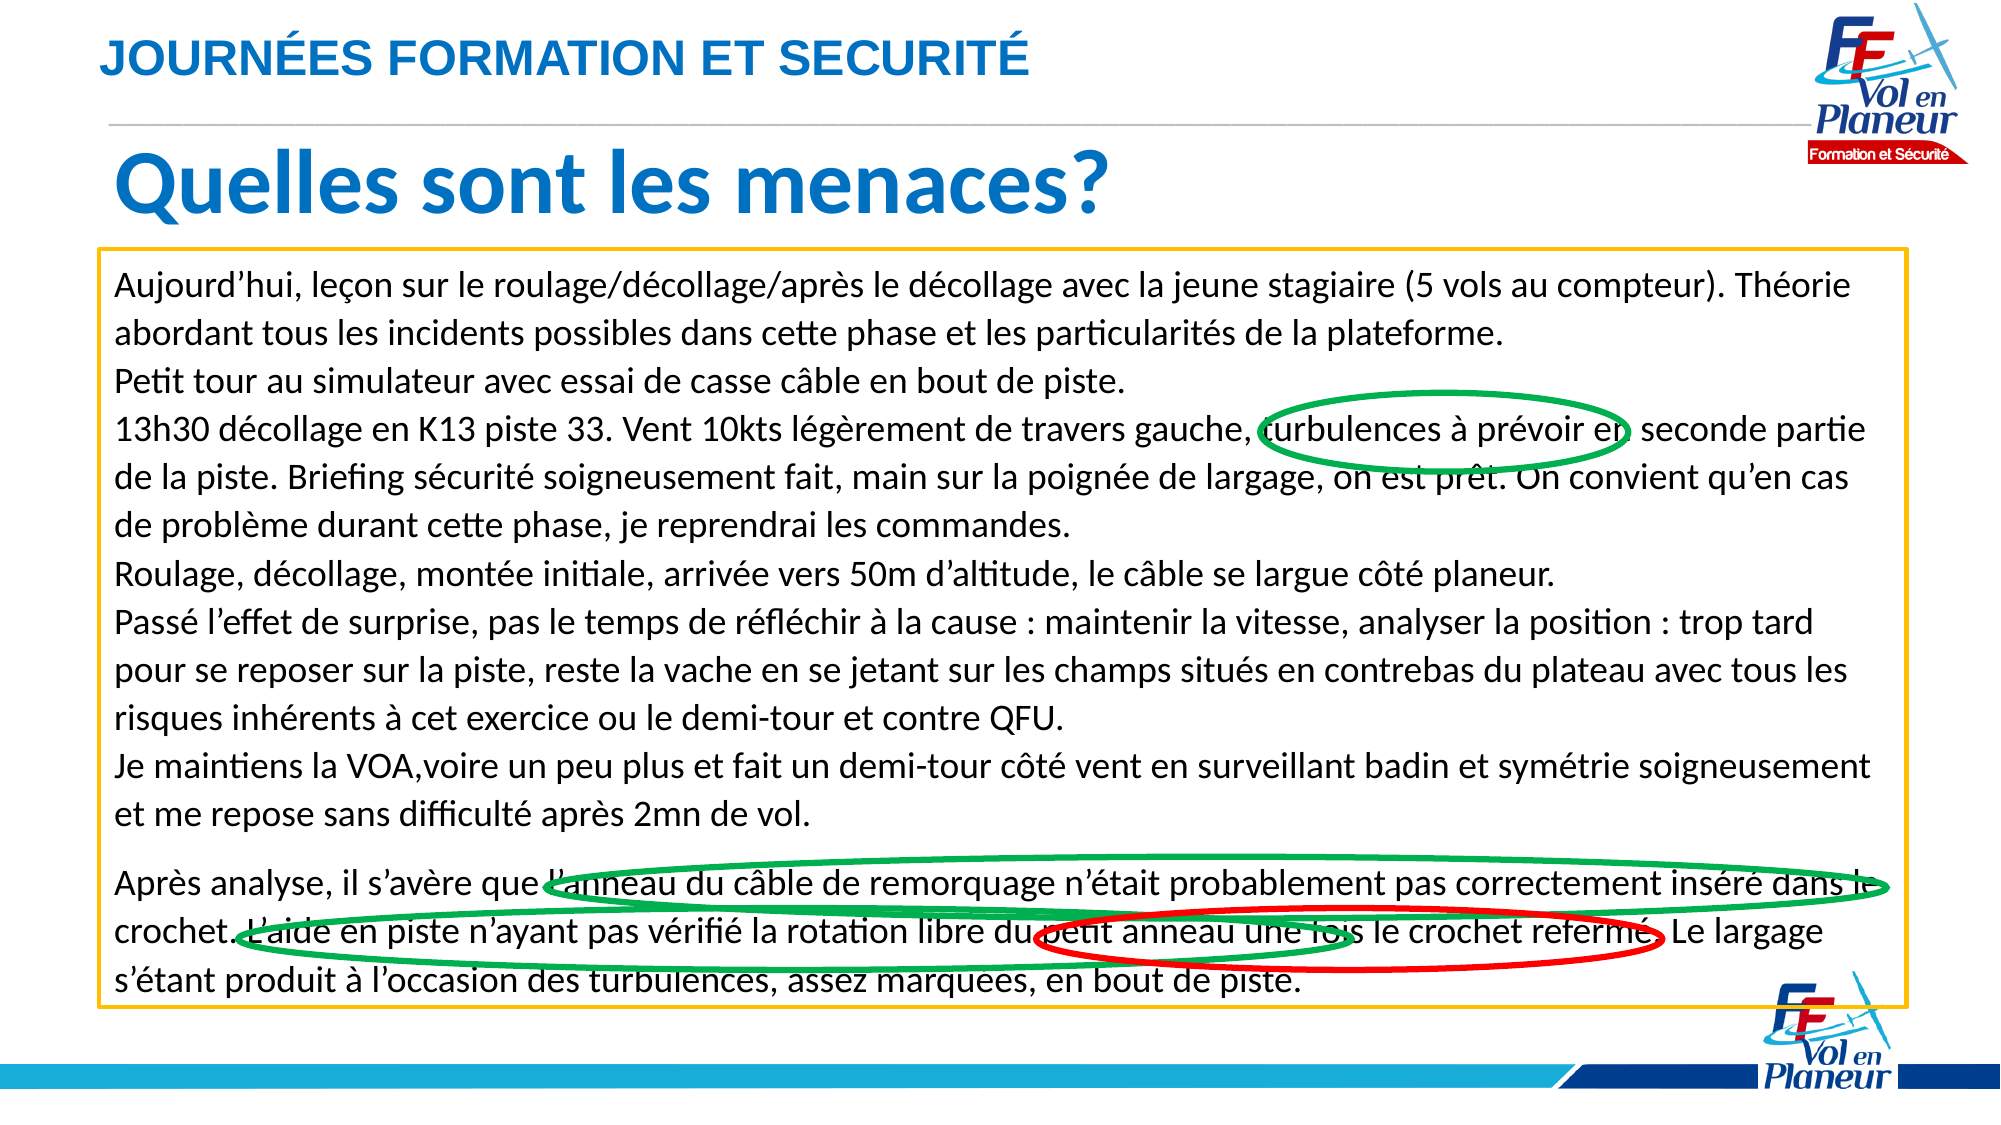

# JOURNÉES FORMATION ET SECURITÉ
Quelles sont les menaces?
Aujourd’hui, leçon sur le roulage/décollage/après le décollage avec la jeune stagiaire (5 vols au compteur). Théorie abordant tous les incidents possibles dans cette phase et les particularités de la plateforme.
Petit tour au simulateur avec essai de casse câble en bout de piste.
13h30 décollage en K13 piste 33. Vent 10kts légèrement de travers gauche, turbulences à prévoir en seconde partie de la piste. Briefing sécurité soigneusement fait, main sur la poignée de largage, on est prêt. On convient qu’en cas de problème durant cette phase, je reprendrai les commandes.
Roulage, décollage, montée initiale, arrivée vers 50m d’altitude, le câble se largue côté planeur.
Passé l’effet de surprise, pas le temps de réfléchir à la cause : maintenir la vitesse, analyser la position : trop tard pour se reposer sur la piste, reste la vache en se jetant sur les champs situés en contrebas du plateau avec tous les risques inhérents à cet exercice ou le demi-tour et contre QFU.
Je maintiens la VOA,voire un peu plus et fait un demi-tour côté vent en surveillant badin et symétrie soigneusement et me repose sans difficulté après 2mn de vol.
Après analyse, il s’avère que l’anneau du câble de remorquage n’était probablement pas correctement inséré dans le crochet. L’aide en piste n’ayant pas vérifié la rotation libre du petit anneau une fois le crochet refermé. Le largage s’étant produit à l’occasion des turbulences, assez marquées, en bout de piste.